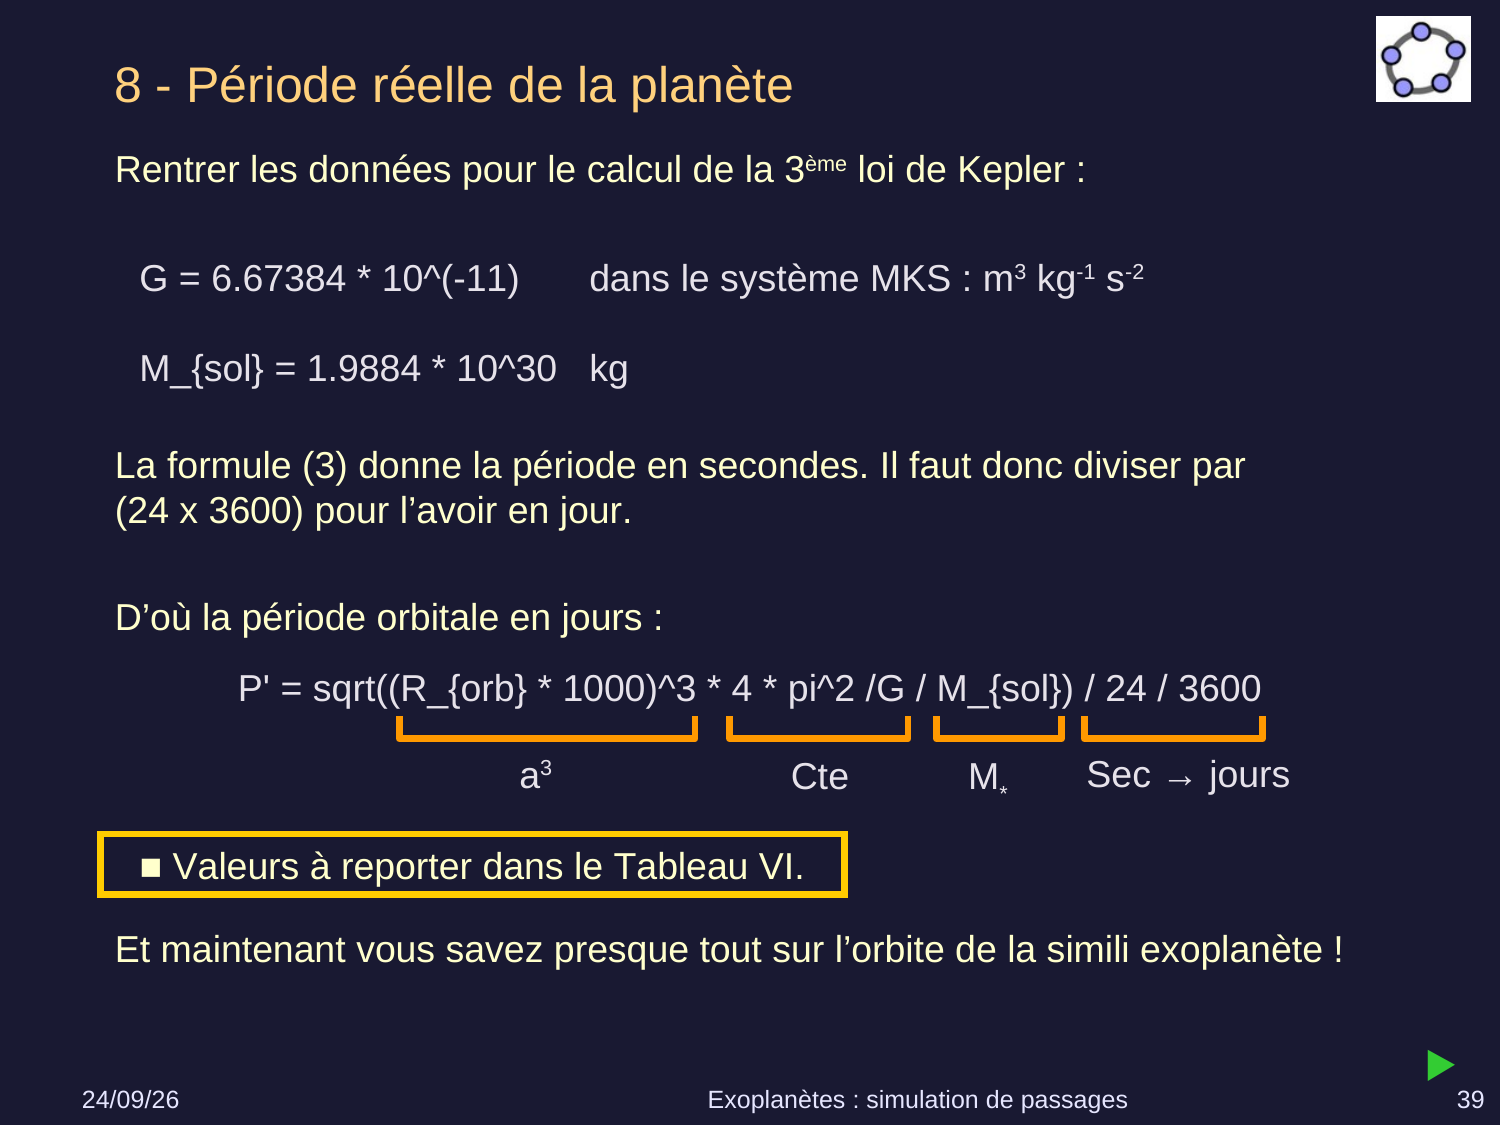

8 - Période réelle de la planète
Rentrer les données pour le calcul de la 3ème loi de Kepler :
G = 6.67384 * 10^(-11)	dans le système MKS : m3 kg-1 s-2
M_{sol} = 1.9884 * 10^30	kg
La formule (3) donne la période en secondes. Il faut donc diviser par (24 x 3600) pour l’avoir en jour.
D’où la période orbitale en jours :
P' = sqrt((R_{orb} * 1000)^3 * 4 * pi^2 /G / M_{sol}) / 24 / 3600
Sec → jours
a3
Cte
M*
■ Valeurs à reporter dans le Tableau VI.
Et maintenant vous savez presque tout sur l’orbite de la simili exoplanète !

Exoplanètes : simulation de passages
39